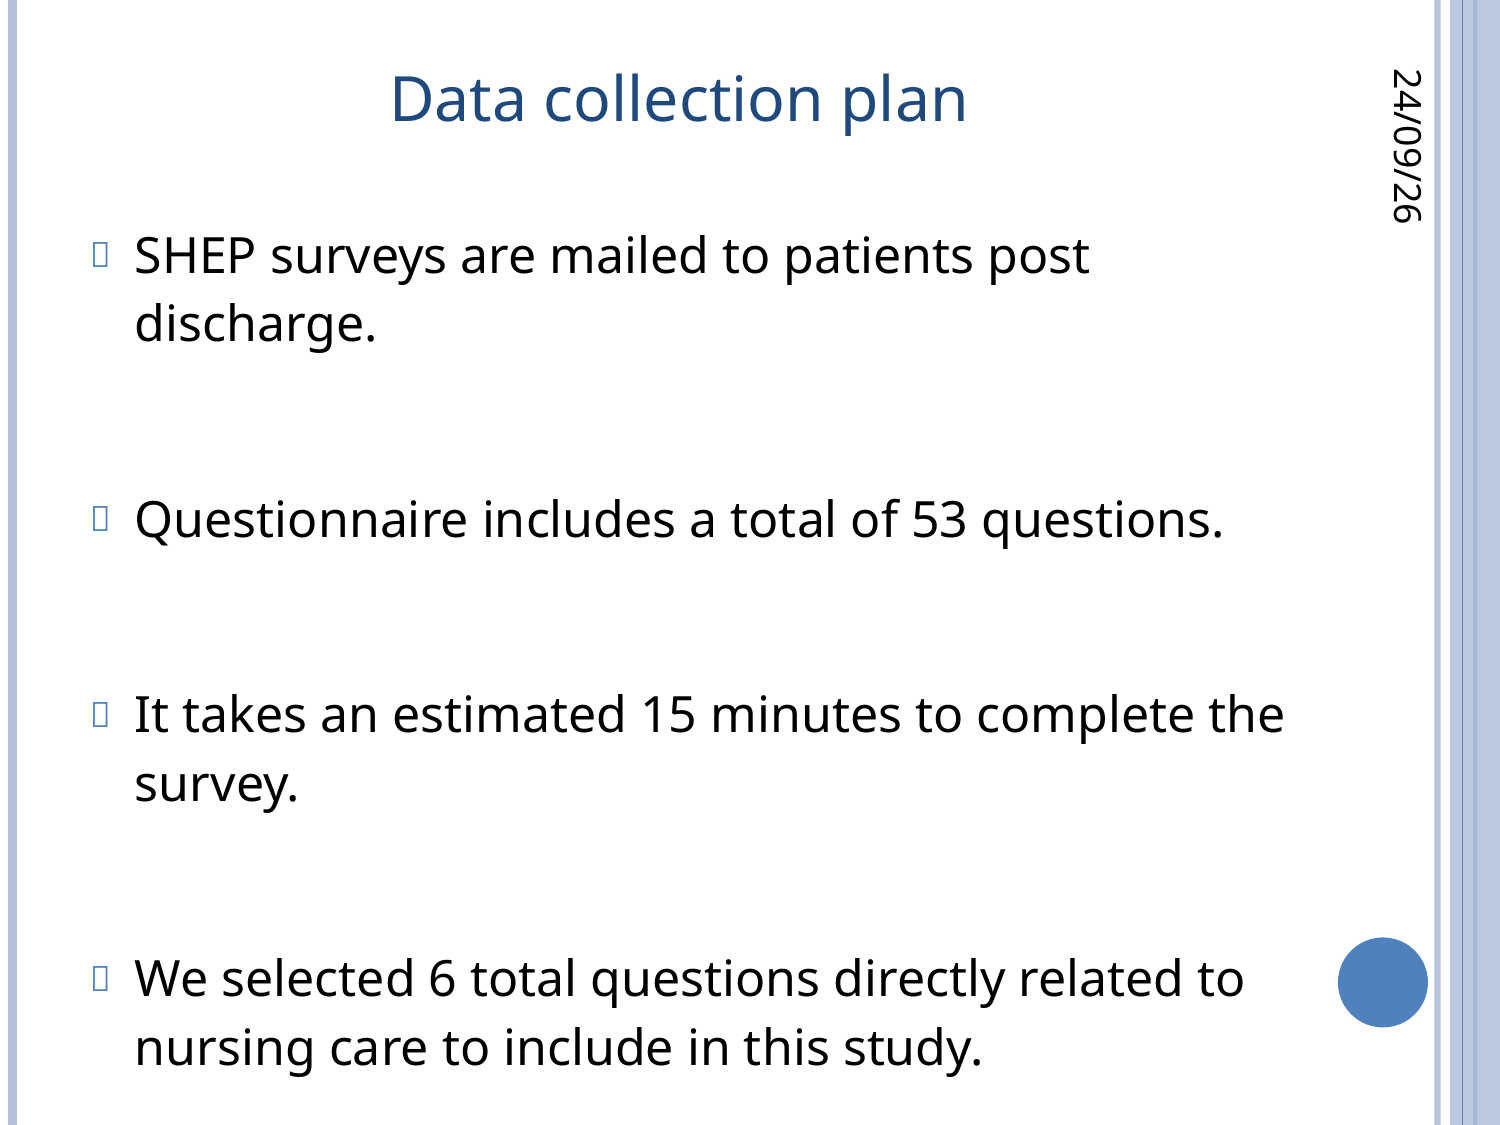

# Data collection plan
SHEP surveys are mailed to patients post discharge.
Questionnaire includes a total of 53 questions.
It takes an estimated 15 minutes to complete the survey.
We selected 6 total questions directly related to nursing care to include in this study.
In addition to SHEP survey results, we will discuss RN overtime usage results…..